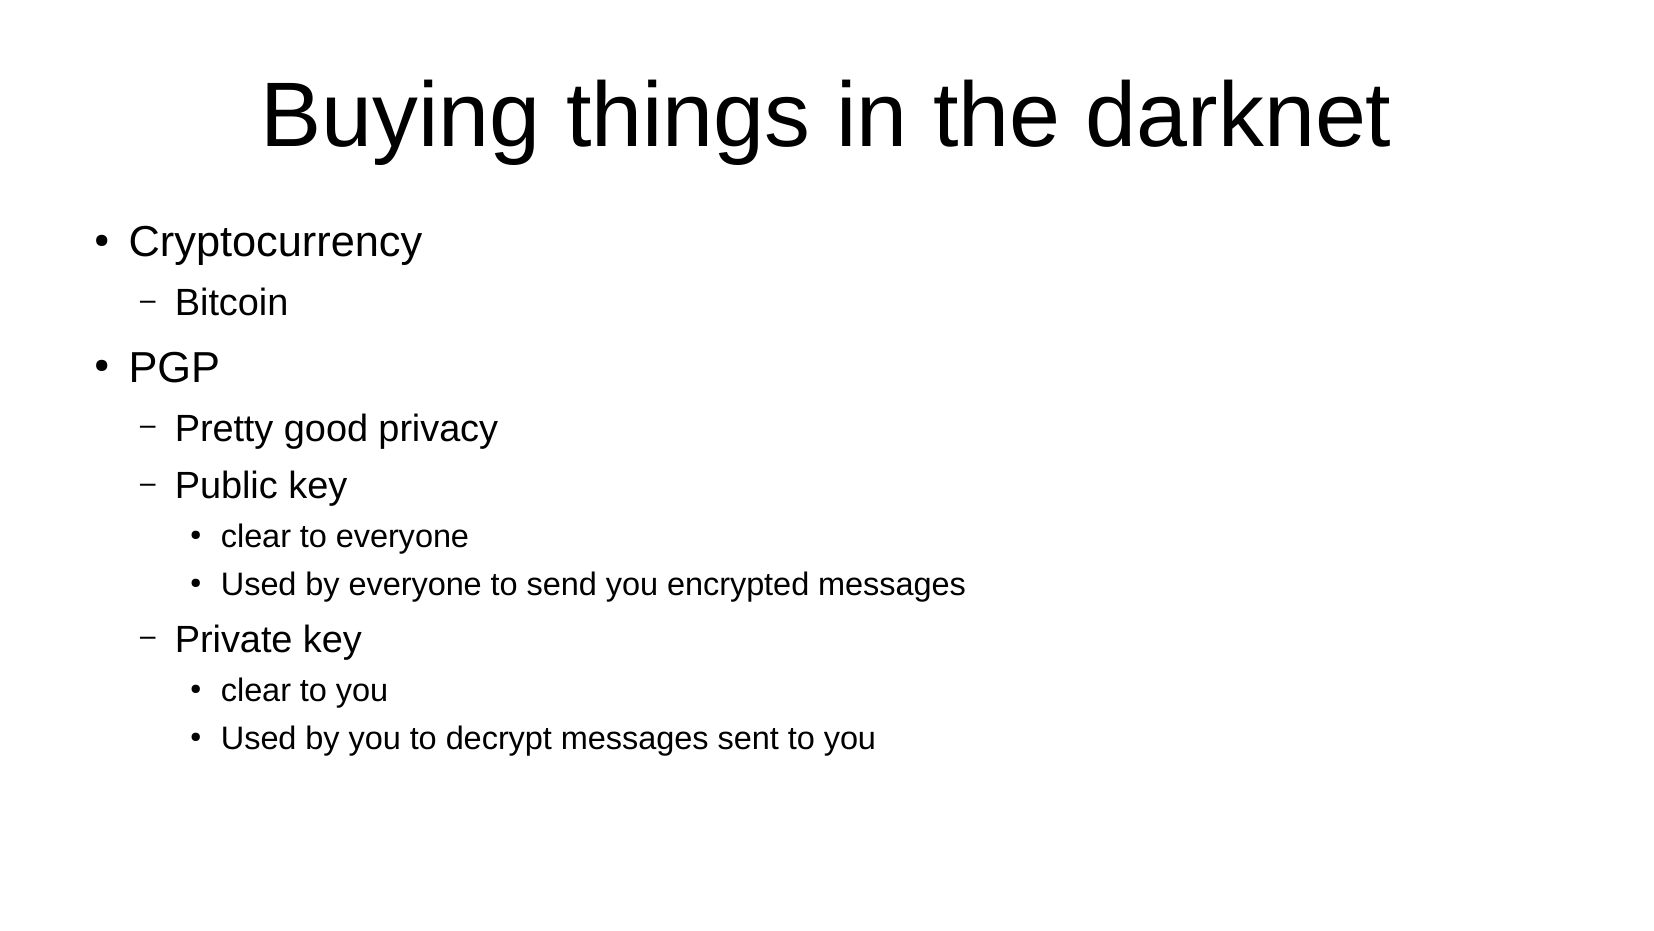

# Buying things in the darknet
Cryptocurrency
Bitcoin
PGP
Pretty good privacy
Public key
clear to everyone
Used by everyone to send you encrypted messages
Private key
clear to you
Used by you to decrypt messages sent to you